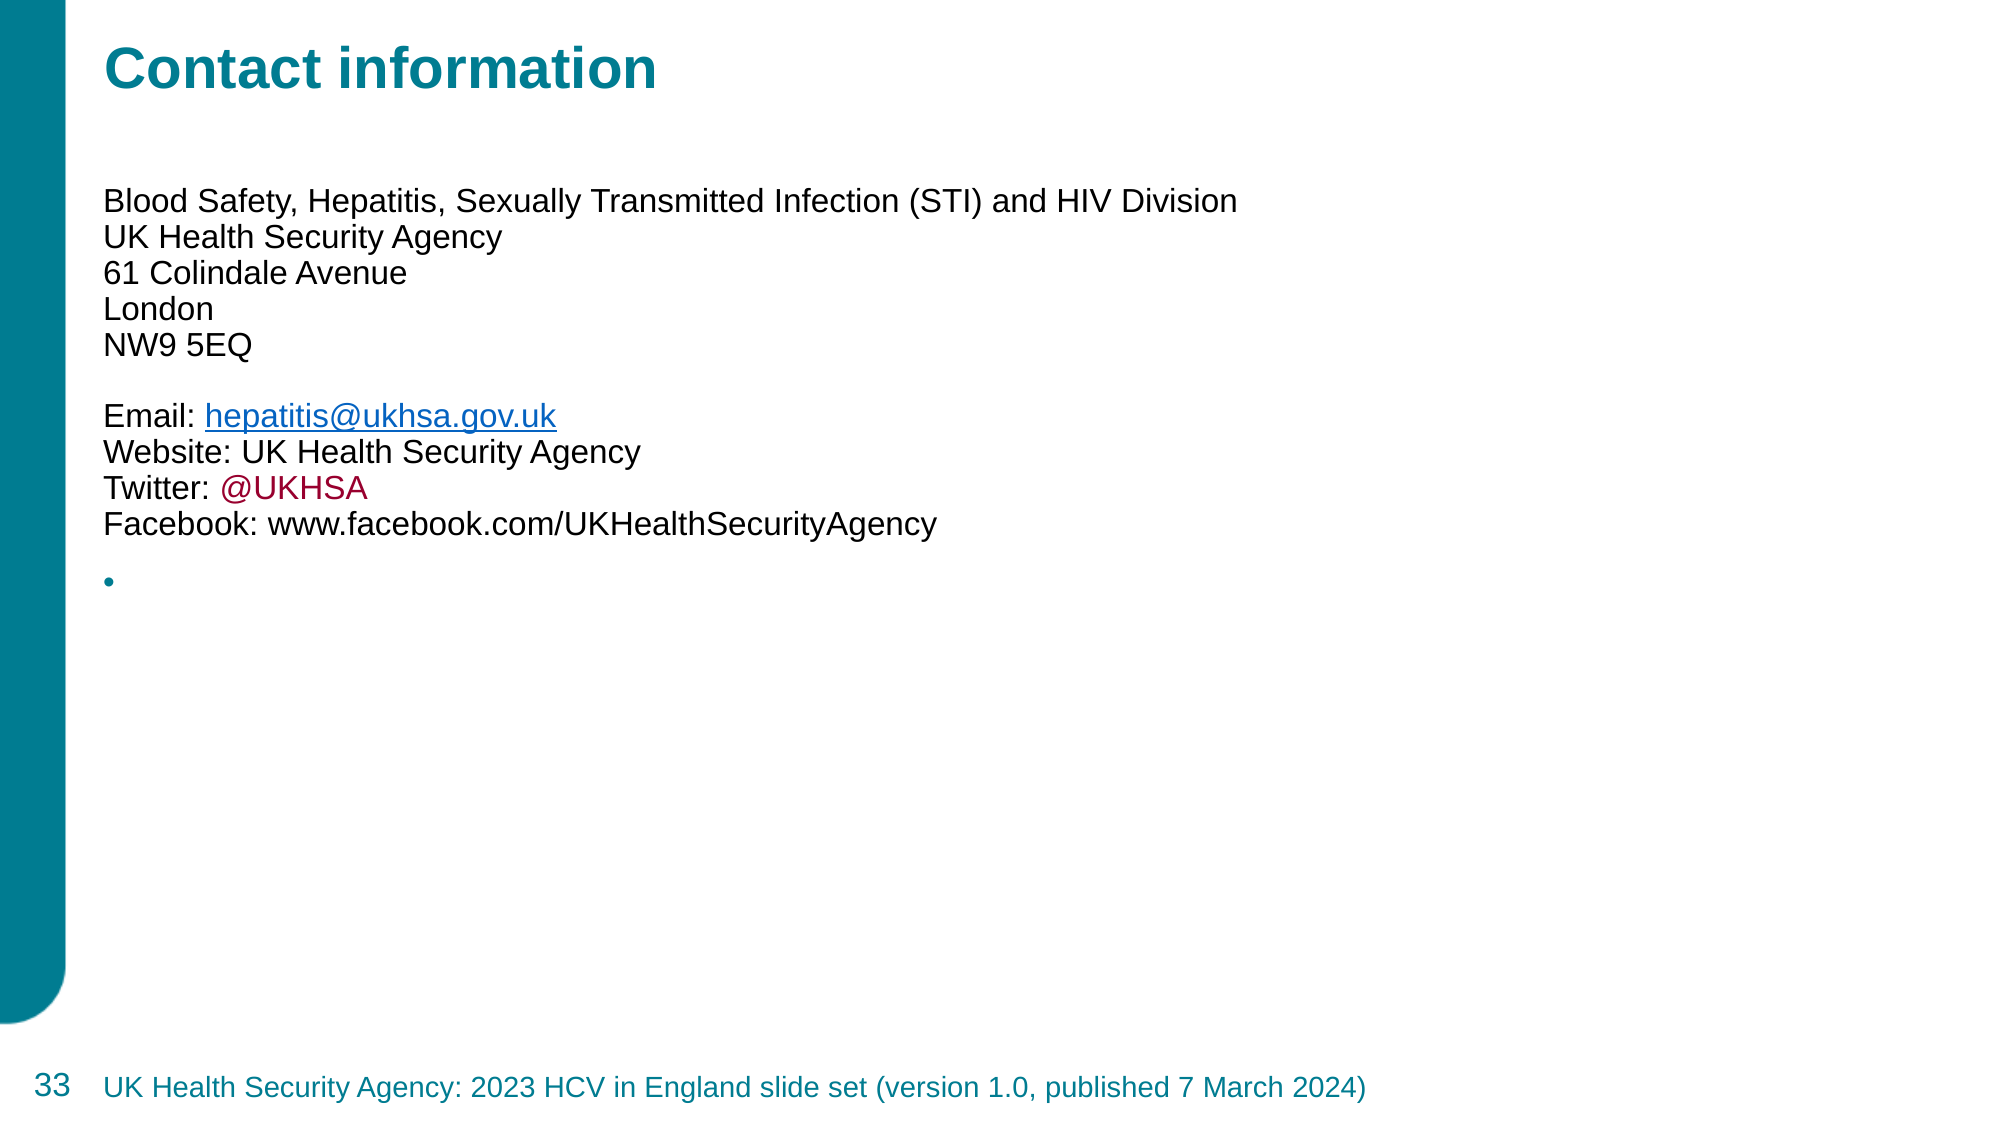

# Contact information
Blood Safety, Hepatitis, Sexually Transmitted Infection (STI) and HIV Division
UK Health Security Agency
61 Colindale Avenue
London
NW9 5EQ
Email: hepatitis@ukhsa.gov.uk
Website: UK Health Security Agency
Twitter: @UKHSA
Facebook: www.facebook.com/UKHealthSecurityAgency
33
UK Health Security Agency: 2023 HCV in England slide set (version 1.0, published 7 March 2024)